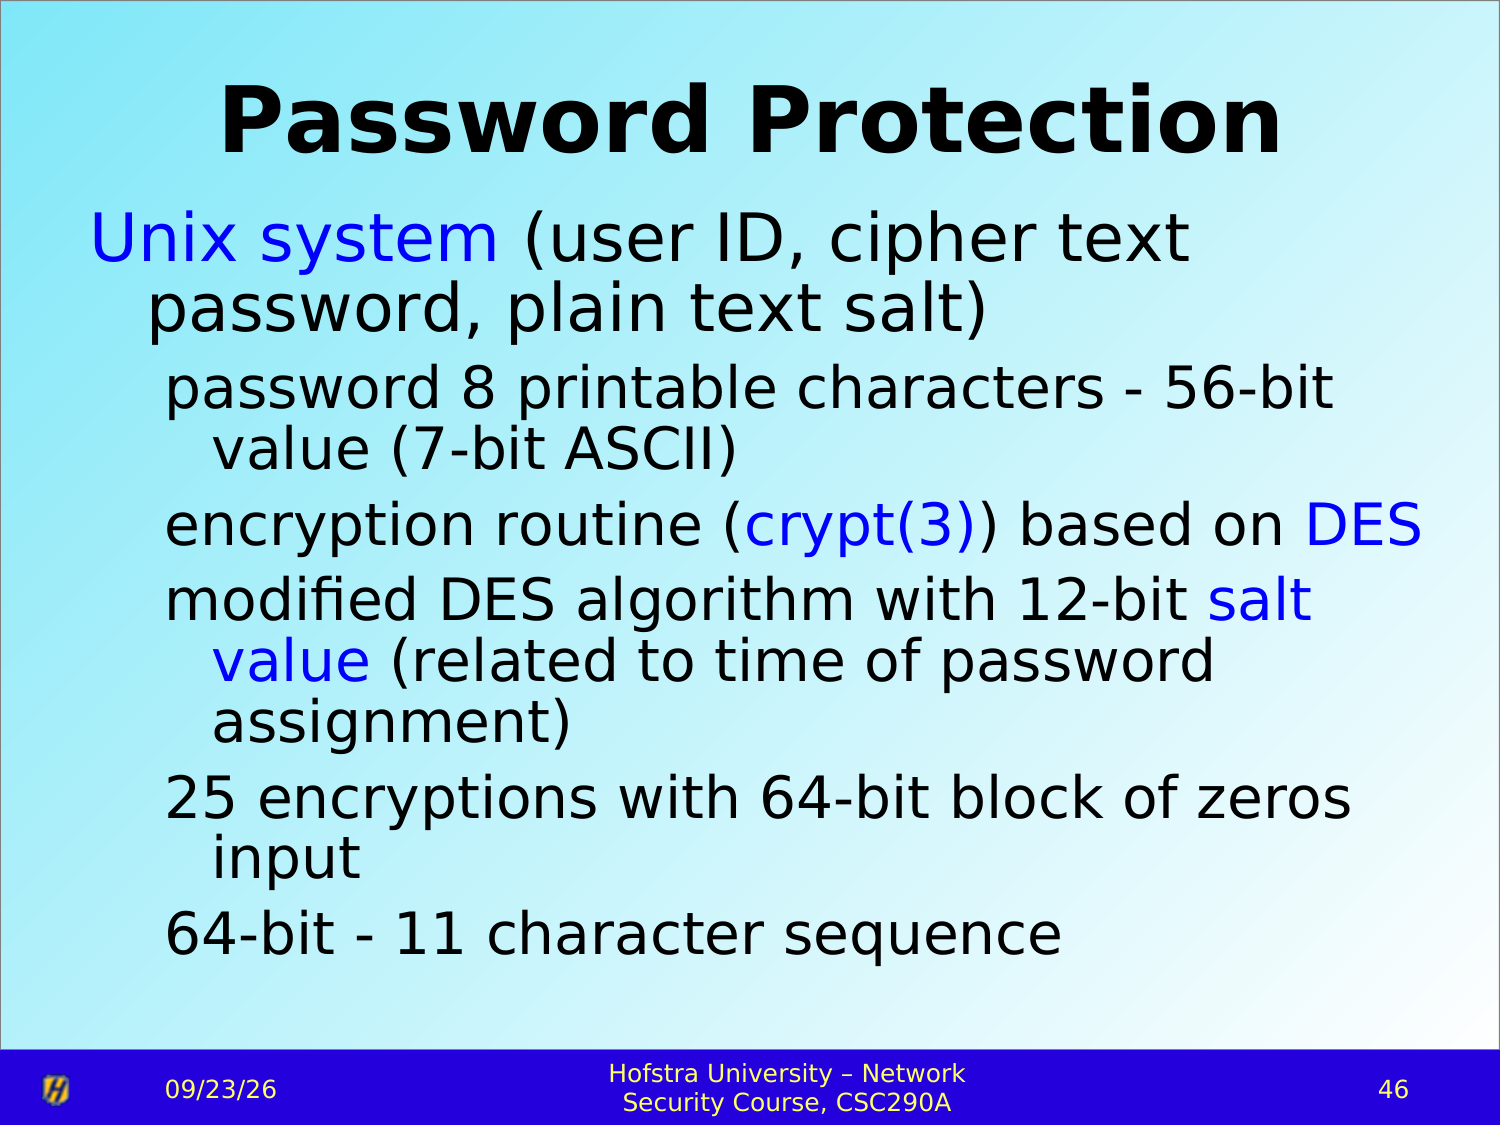

# Password Protection
Unix system (user ID, cipher text password, plain text salt)
password 8 printable characters - 56-bit value (7-bit ASCII)
encryption routine (crypt(3)) based on DES
modified DES algorithm with 12-bit salt value (related to time of password assignment)
25 encryptions with 64-bit block of zeros input
64-bit - 11 character sequence
46